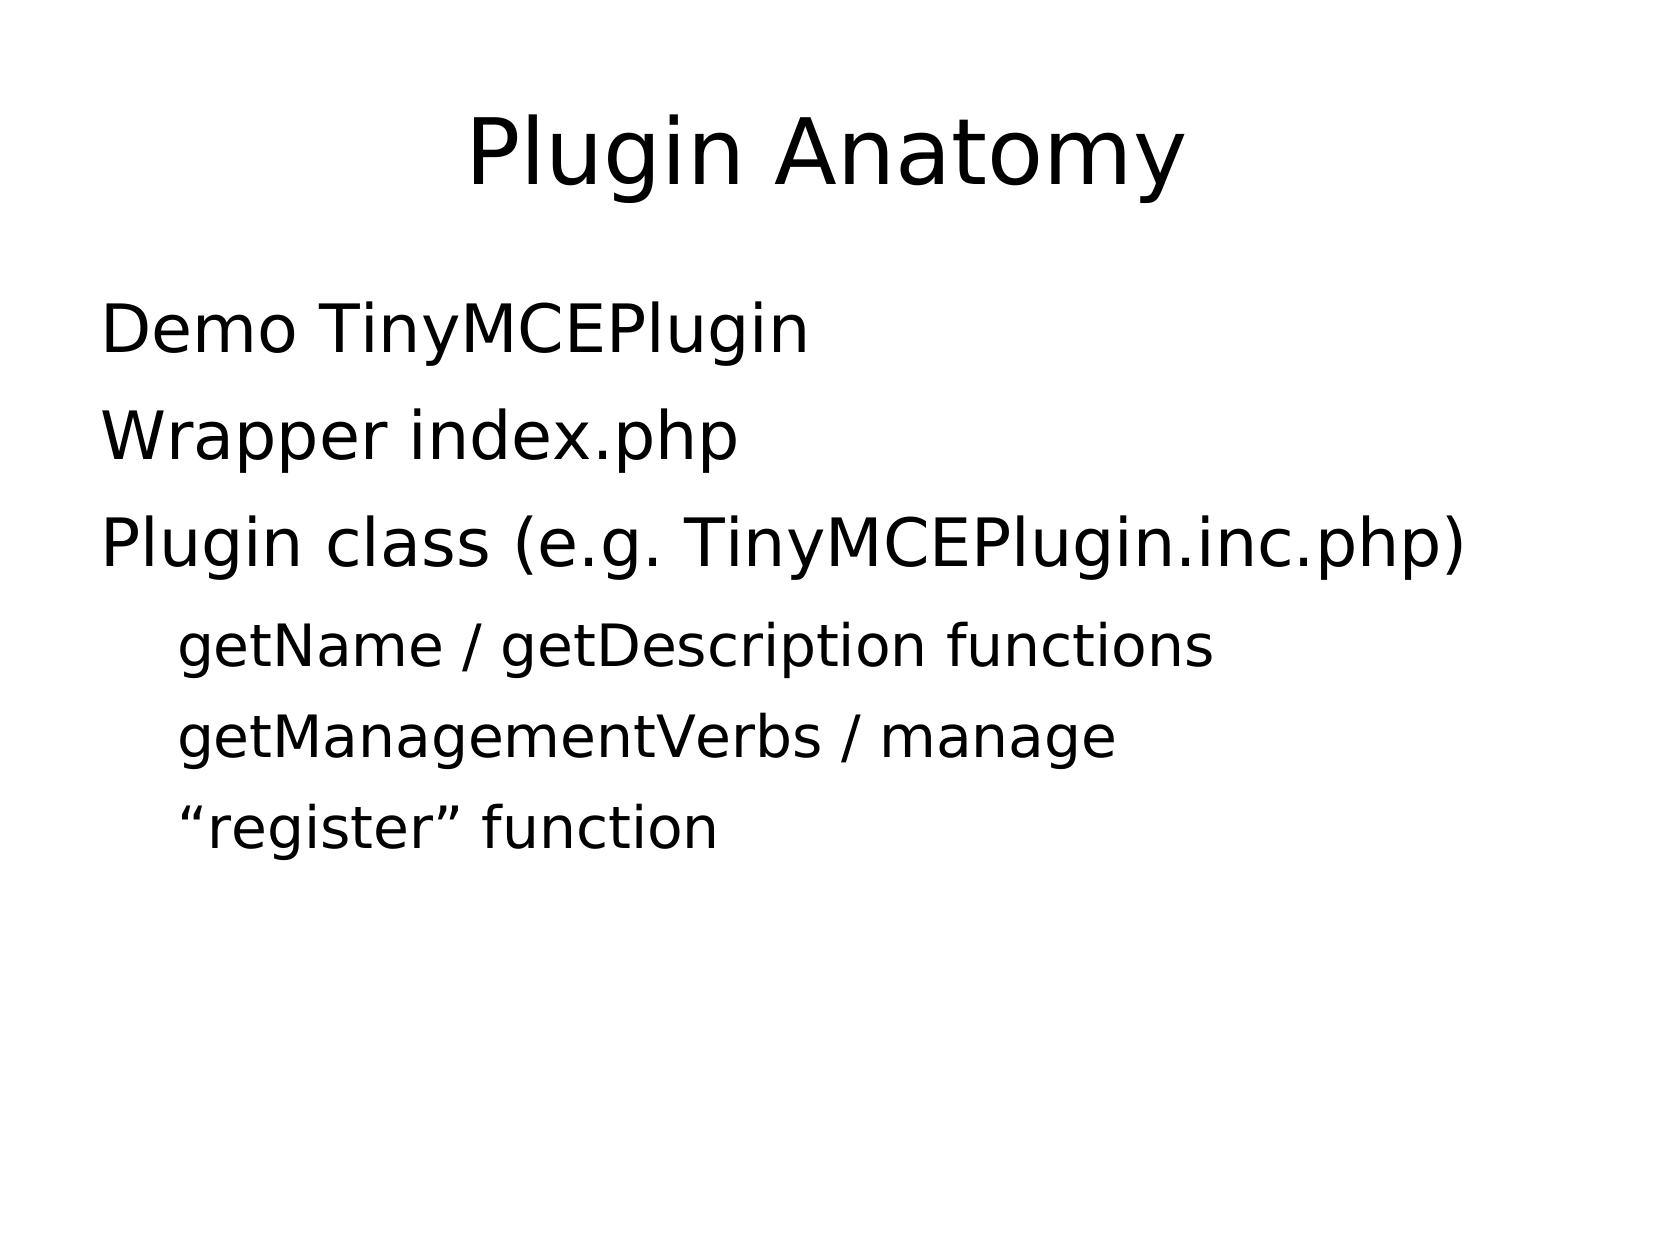

# Plugin Anatomy
Demo TinyMCEPlugin
Wrapper index.php
Plugin class (e.g. TinyMCEPlugin.inc.php)
getName / getDescription functions
getManagementVerbs / manage
“register” function